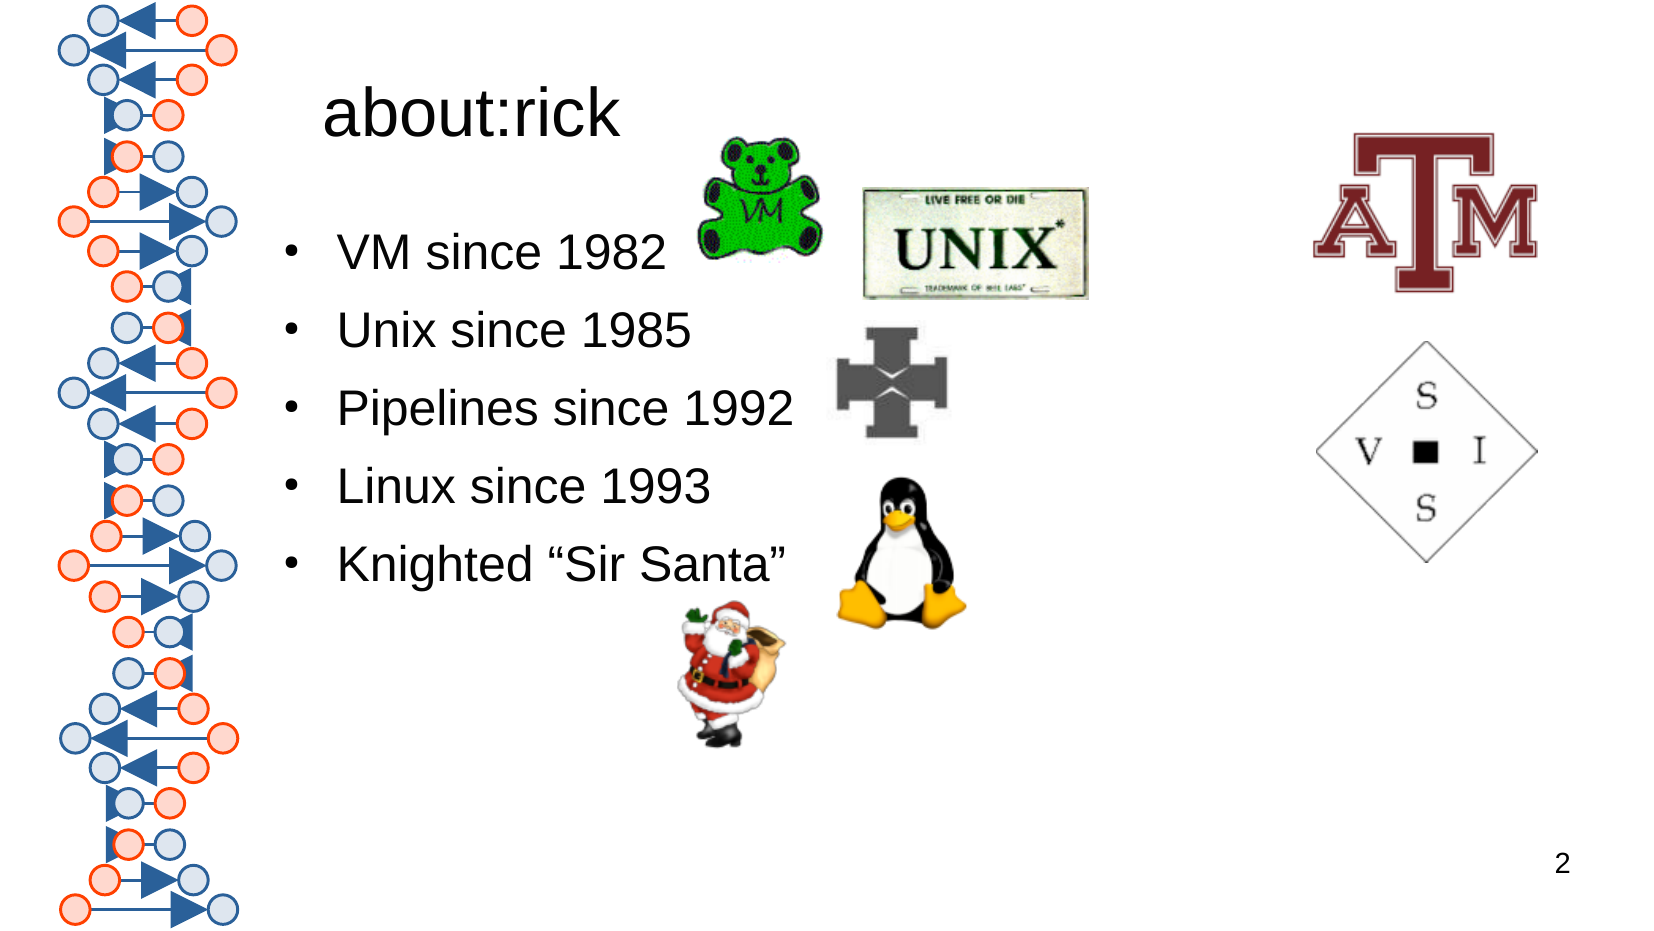

# about:rick
VM since 1982
Unix since 1985
Pipelines since 1992
Linux since 1993
Knighted “Sir Santa”
2